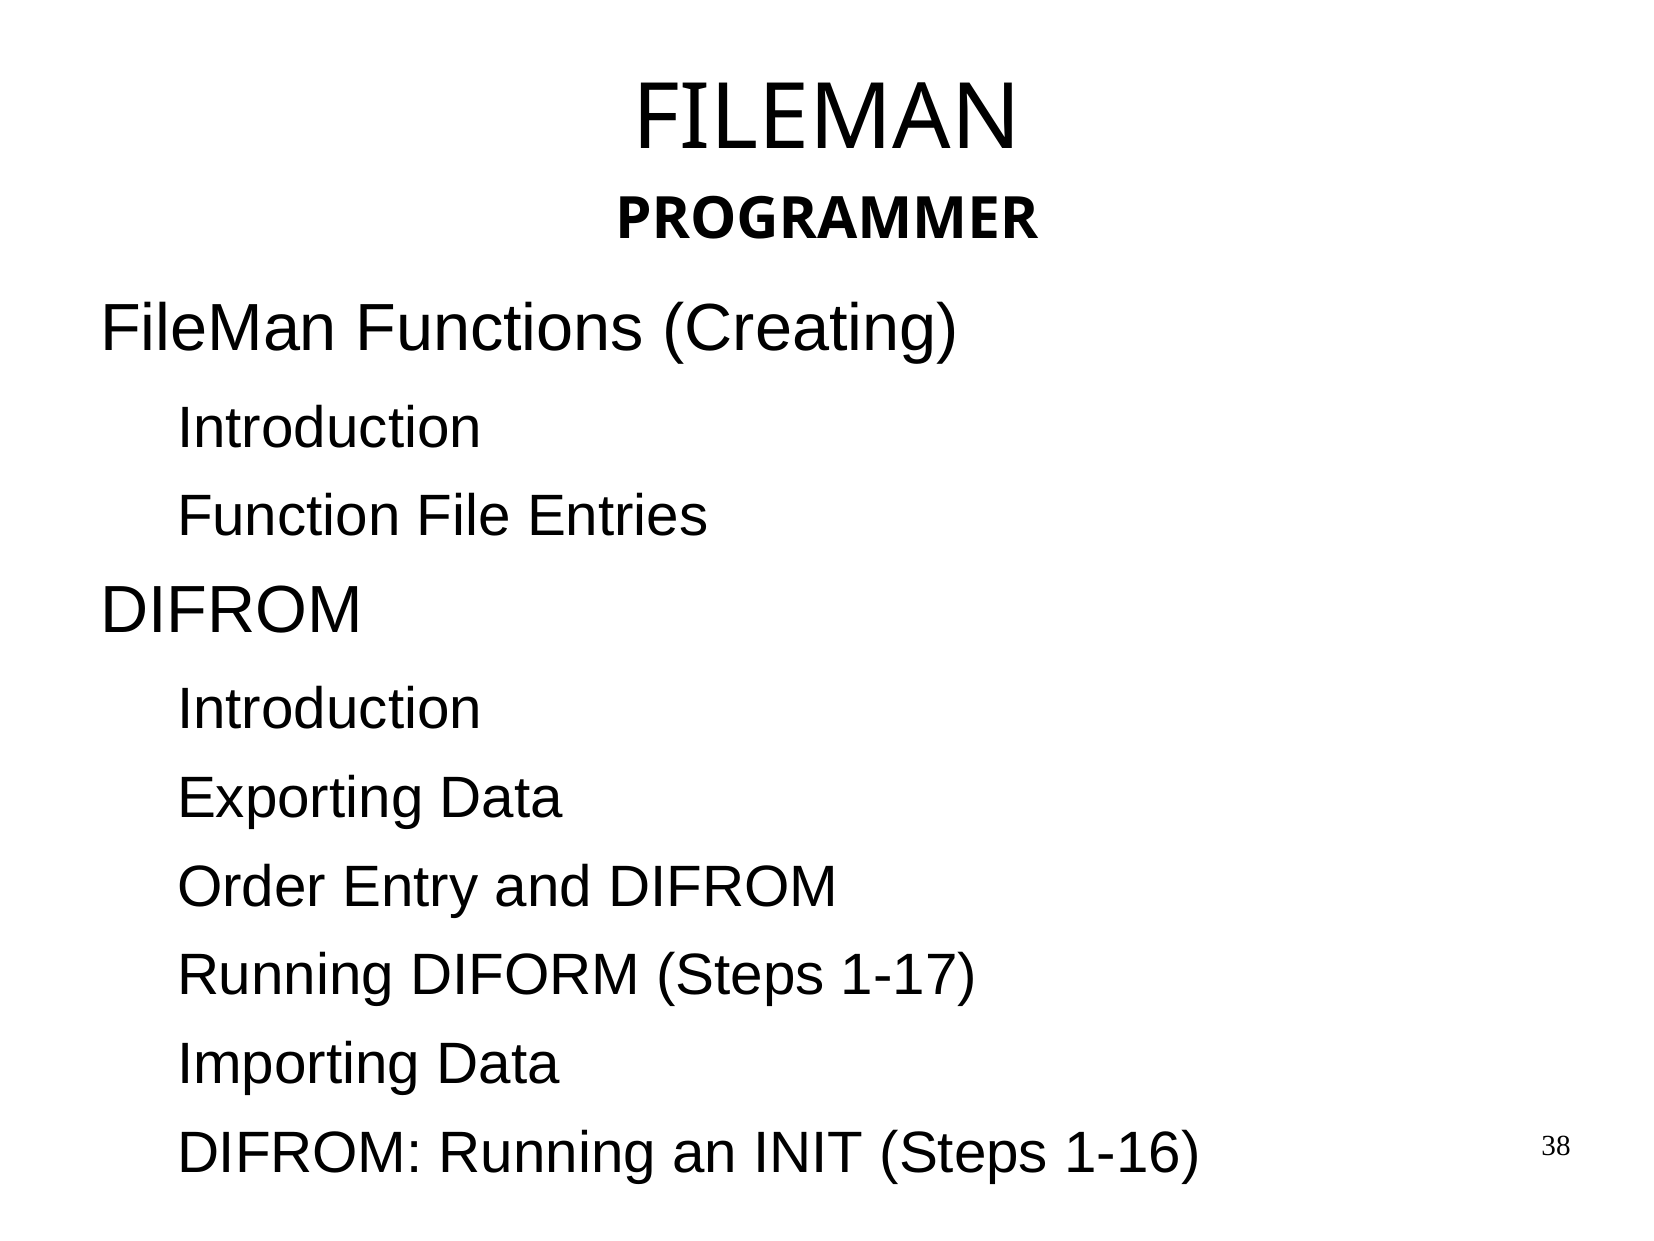

# FILEMAN PROGRAMMER
FileMan Functions (Creating)
Introduction
Function File Entries
DIFROM
Introduction
Exporting Data
Order Entry and DIFROM
Running DIFORM (Steps 1-17)
Importing Data
DIFROM: Running an INIT (Steps 1-16)
38